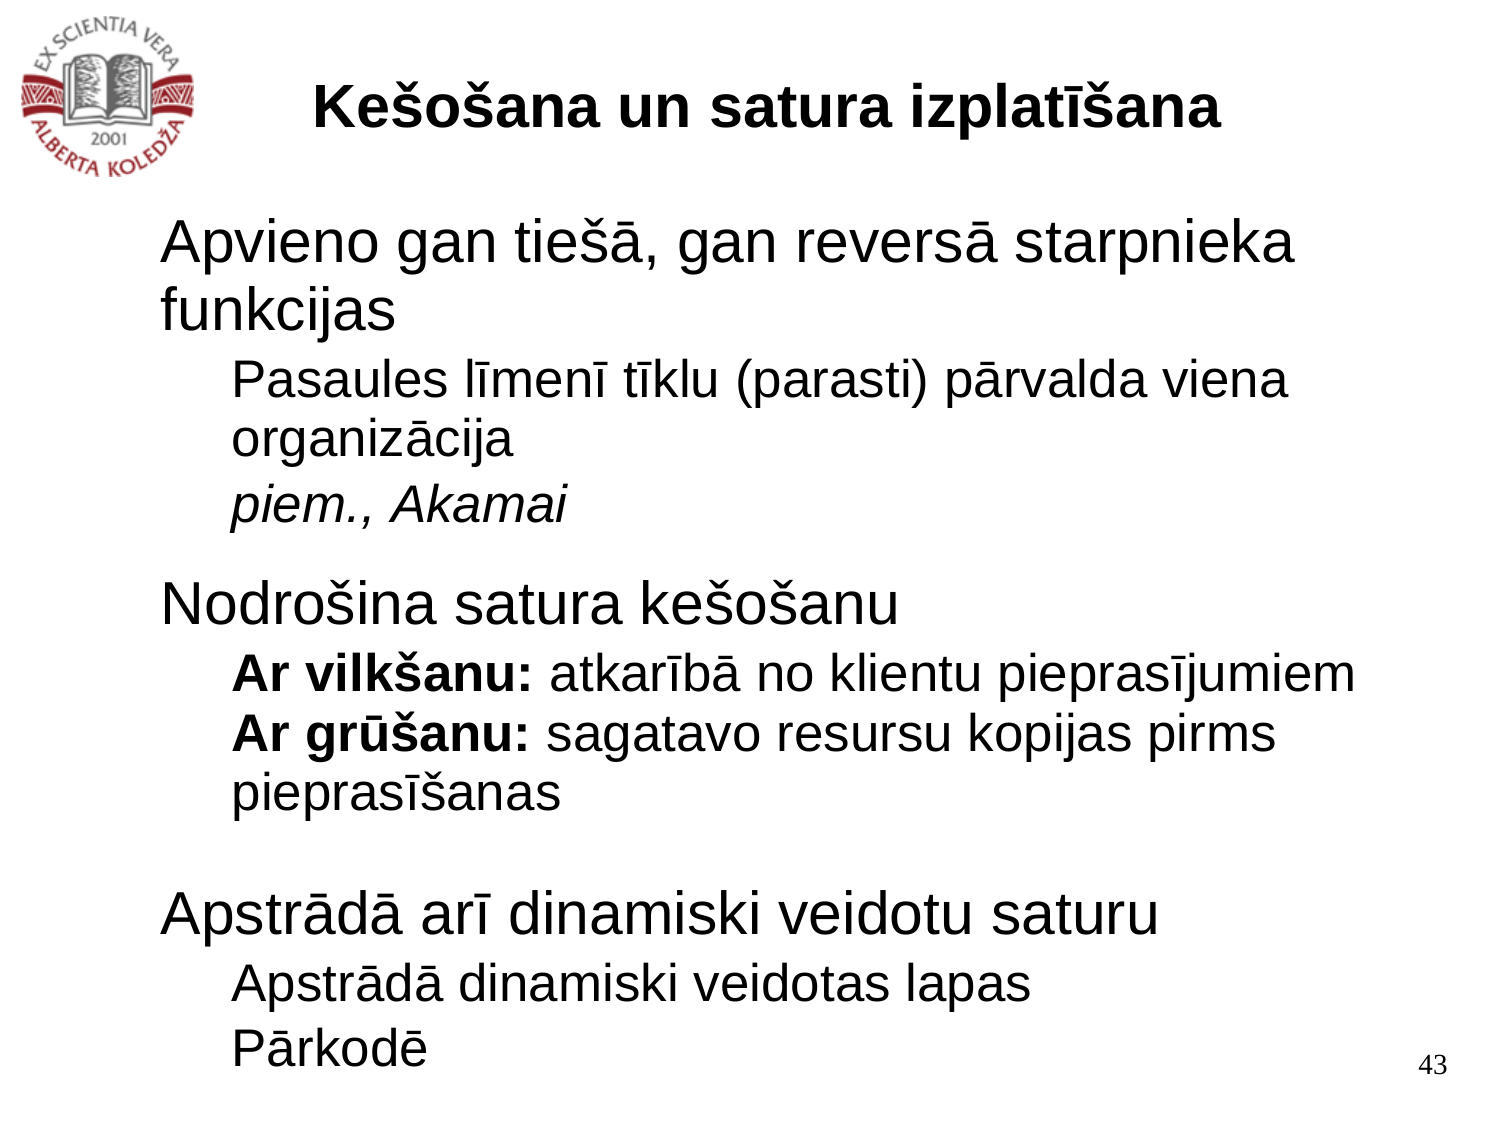

# Kešošana un satura izplatīšana
Apvieno gan tiešā, gan reversā starpnieka funkcijas
Pasaules līmenī tīklu (parasti) pārvalda viena organizācija
piem., Akamai
Nodrošina satura kešošanu
Ar vilkšanu: atkarībā no klientu pieprasījumiem
Ar grūšanu: sagatavo resursu kopijas pirms pieprasīšanas
Apstrādā arī dinamiski veidotu saturu
Apstrādā dinamiski veidotas lapas
Pārkodē